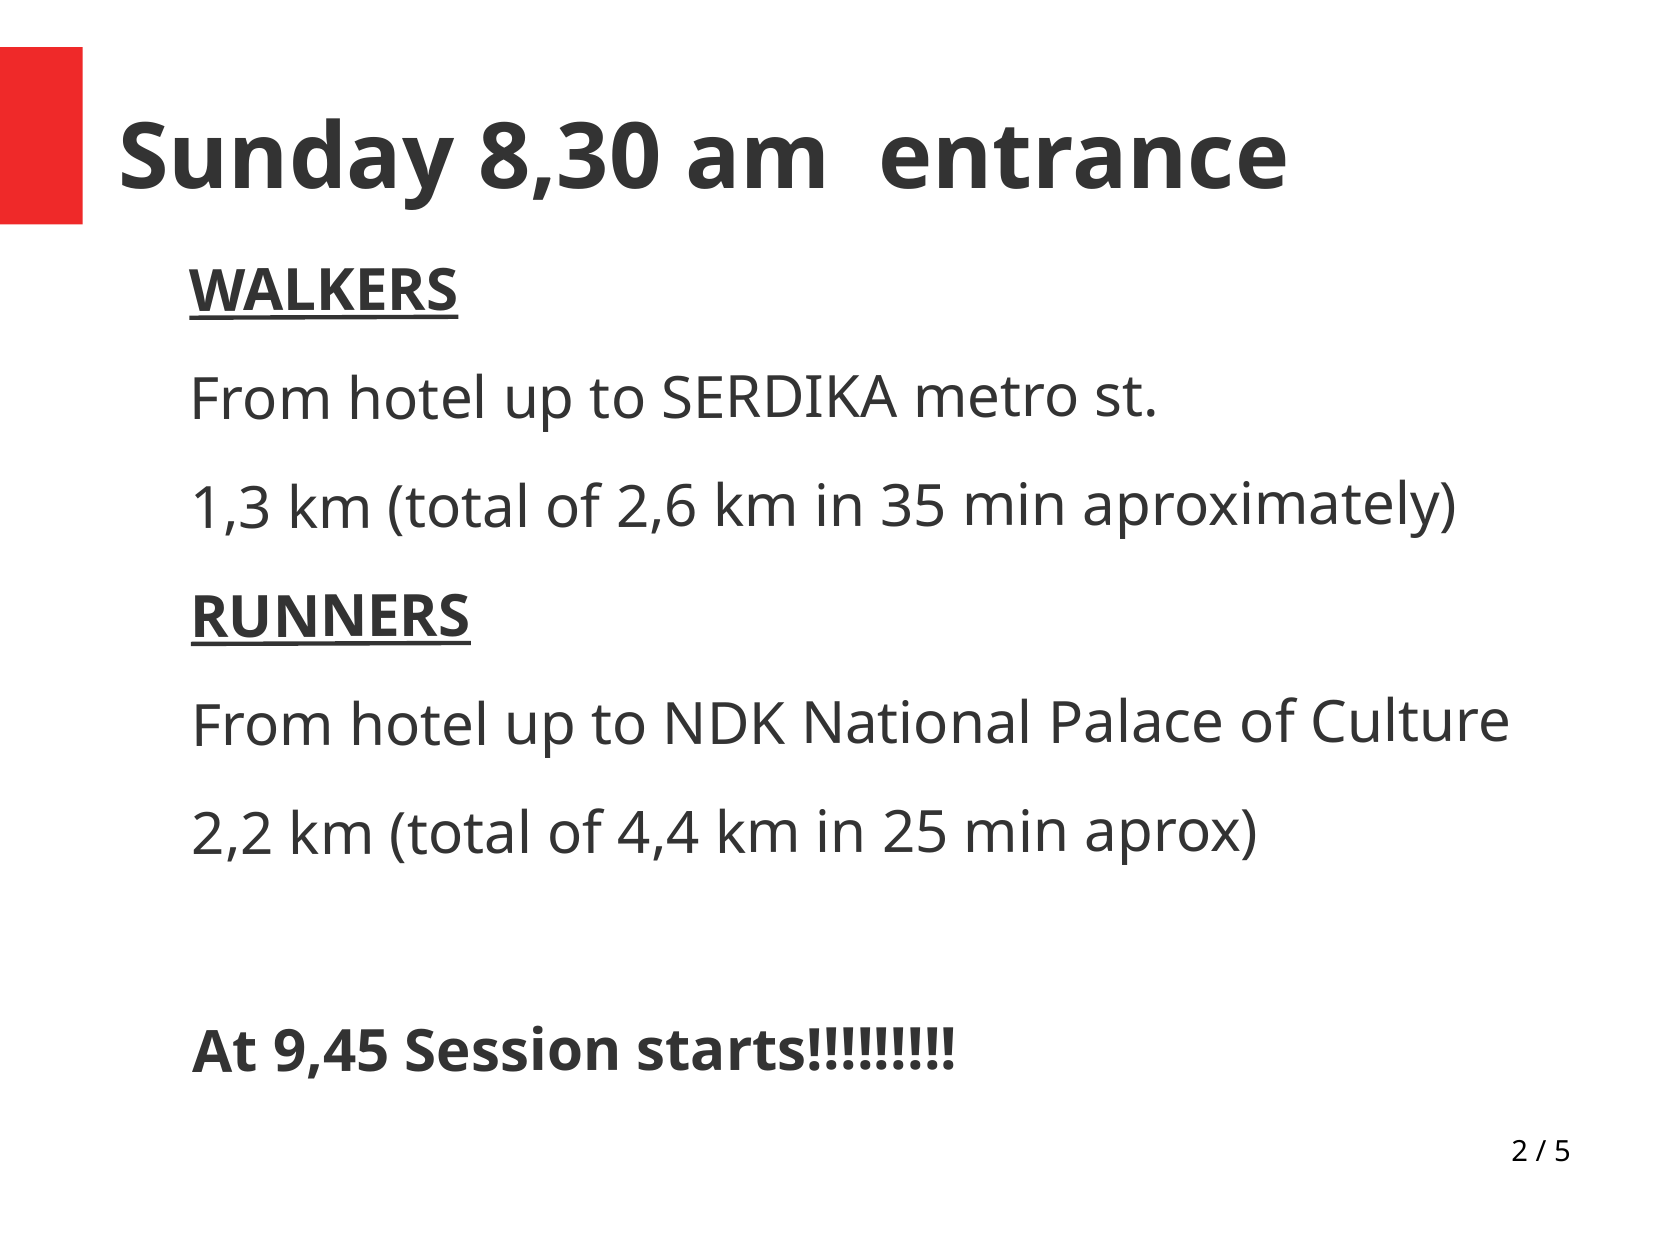

# Sunday 8,30 am entrance
WALKERS
From hotel up to SERDIKA metro st.
1,3 km (total of 2,6 km in 35 min aproximately)
RUNNERS
From hotel up to NDK National Palace of Culture
2,2 km (total of 4,4 km in 25 min aprox)
At 9,45 Session starts!!!!!!!!!
2